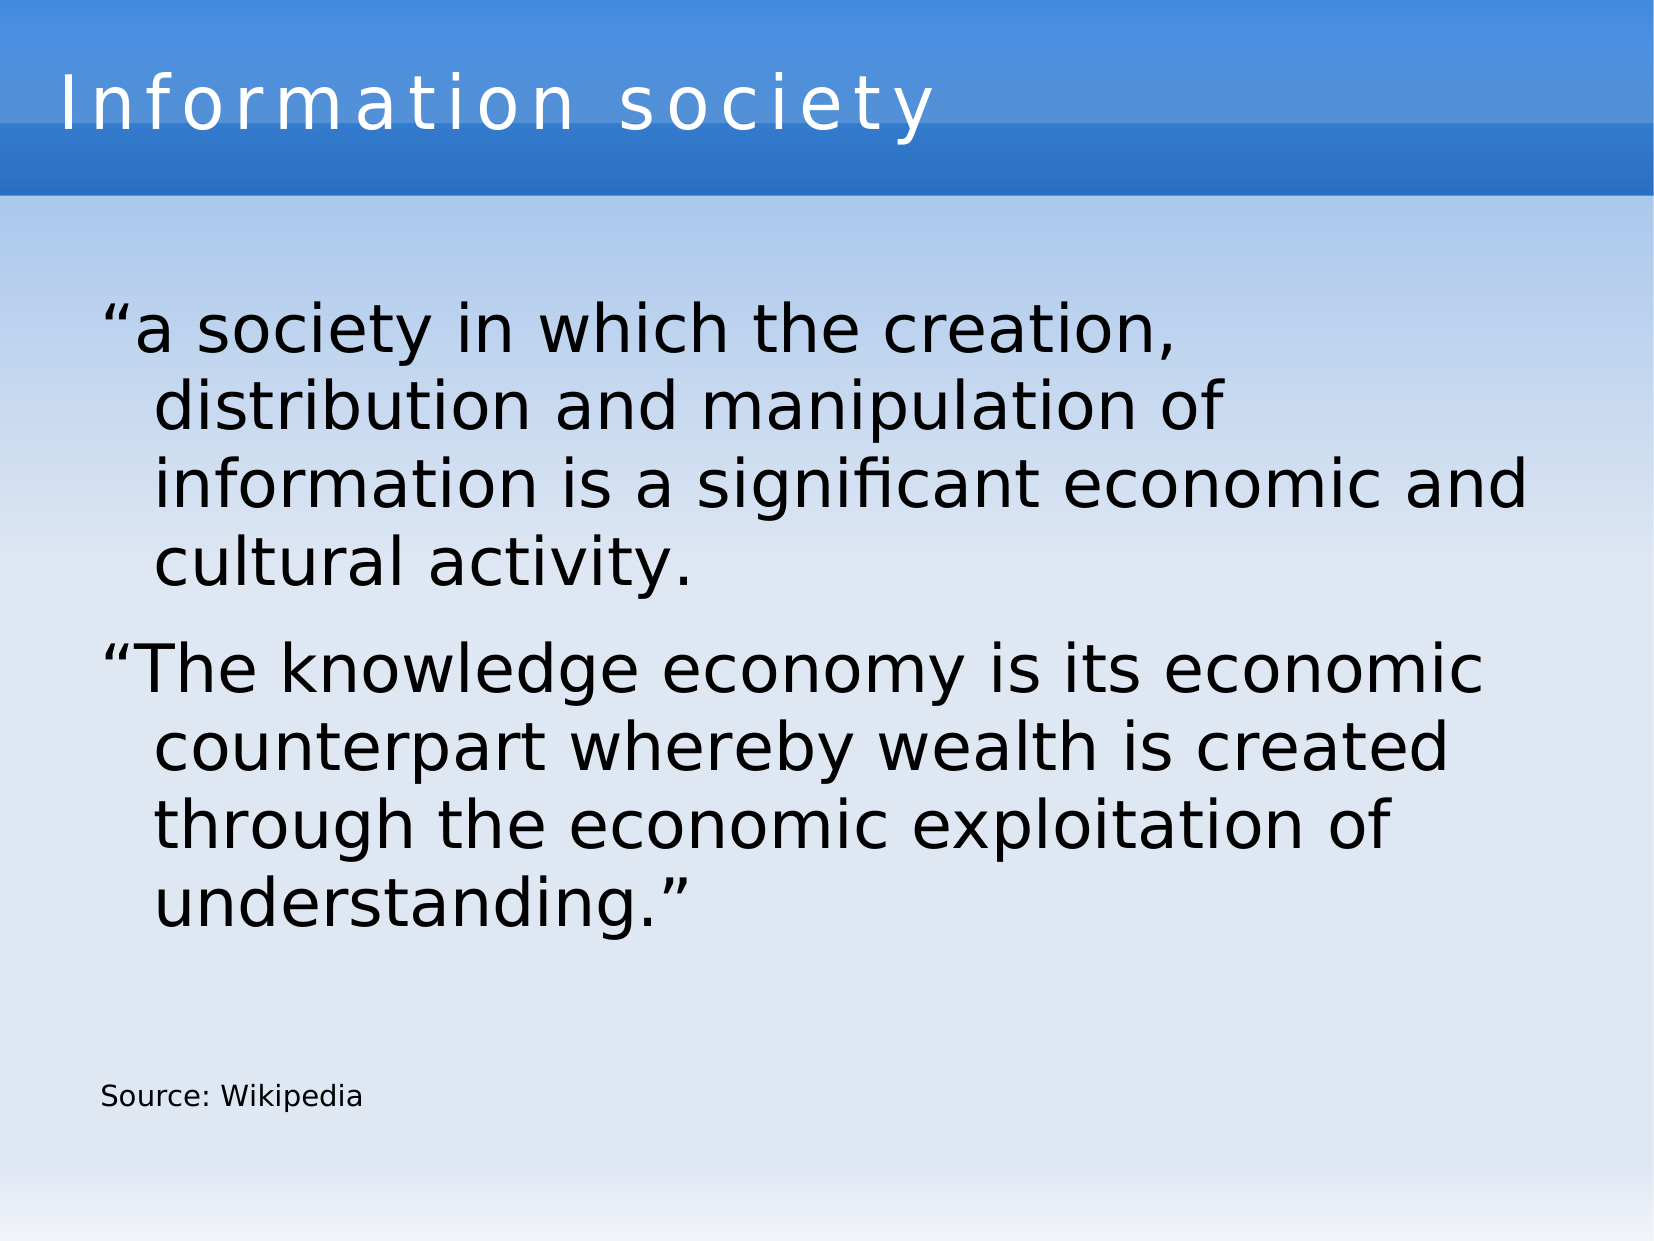

# Information society
“a society in which the creation, distribution and manipulation of information is a significant economic and cultural activity.
“The knowledge economy is its economic counterpart whereby wealth is created through the economic exploitation of understanding.”
Source: Wikipedia